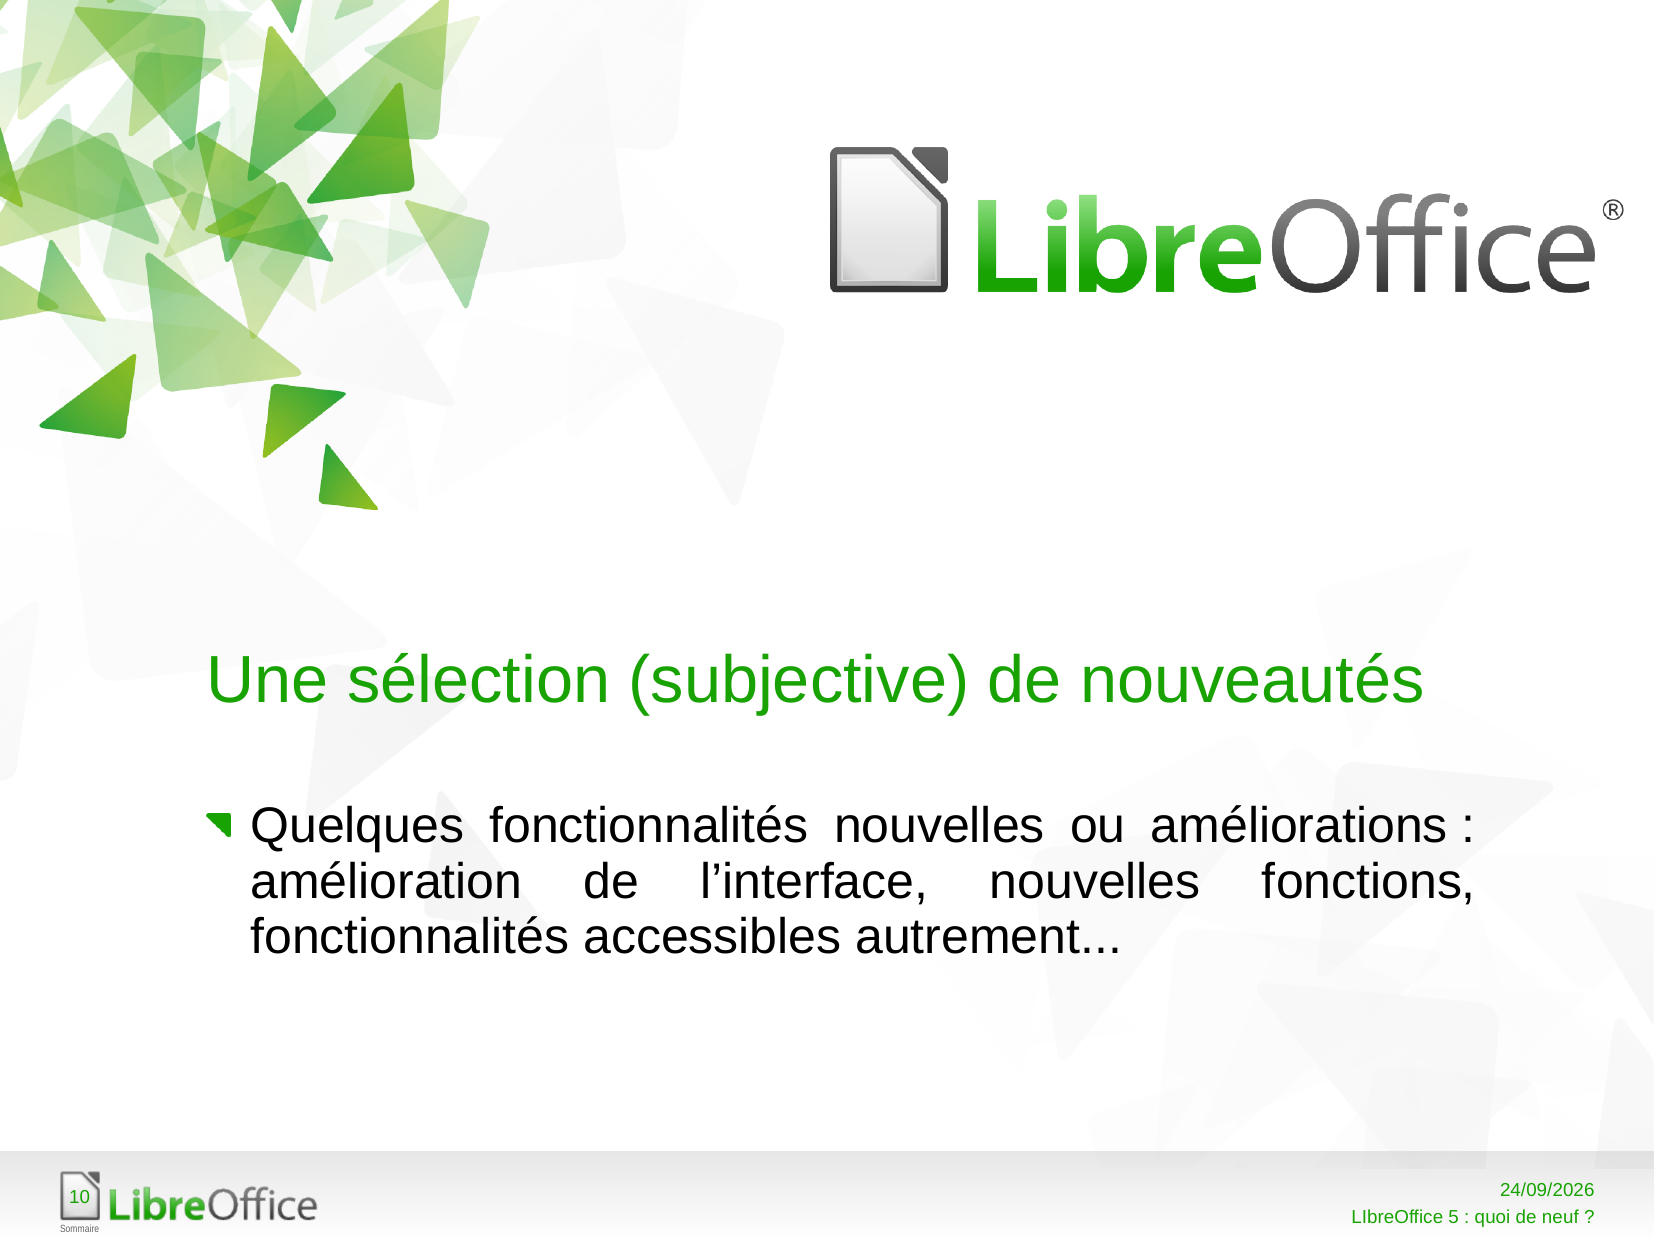

# Une sélection (subjective) de nouveautés
Quelques fonctionnalités nouvelles ou améliorations : amélioration de l’interface, nouvelles fonctions, fonctionnalités accessibles autrement...
10
LIbreOffice 5 : quoi de neuf ?